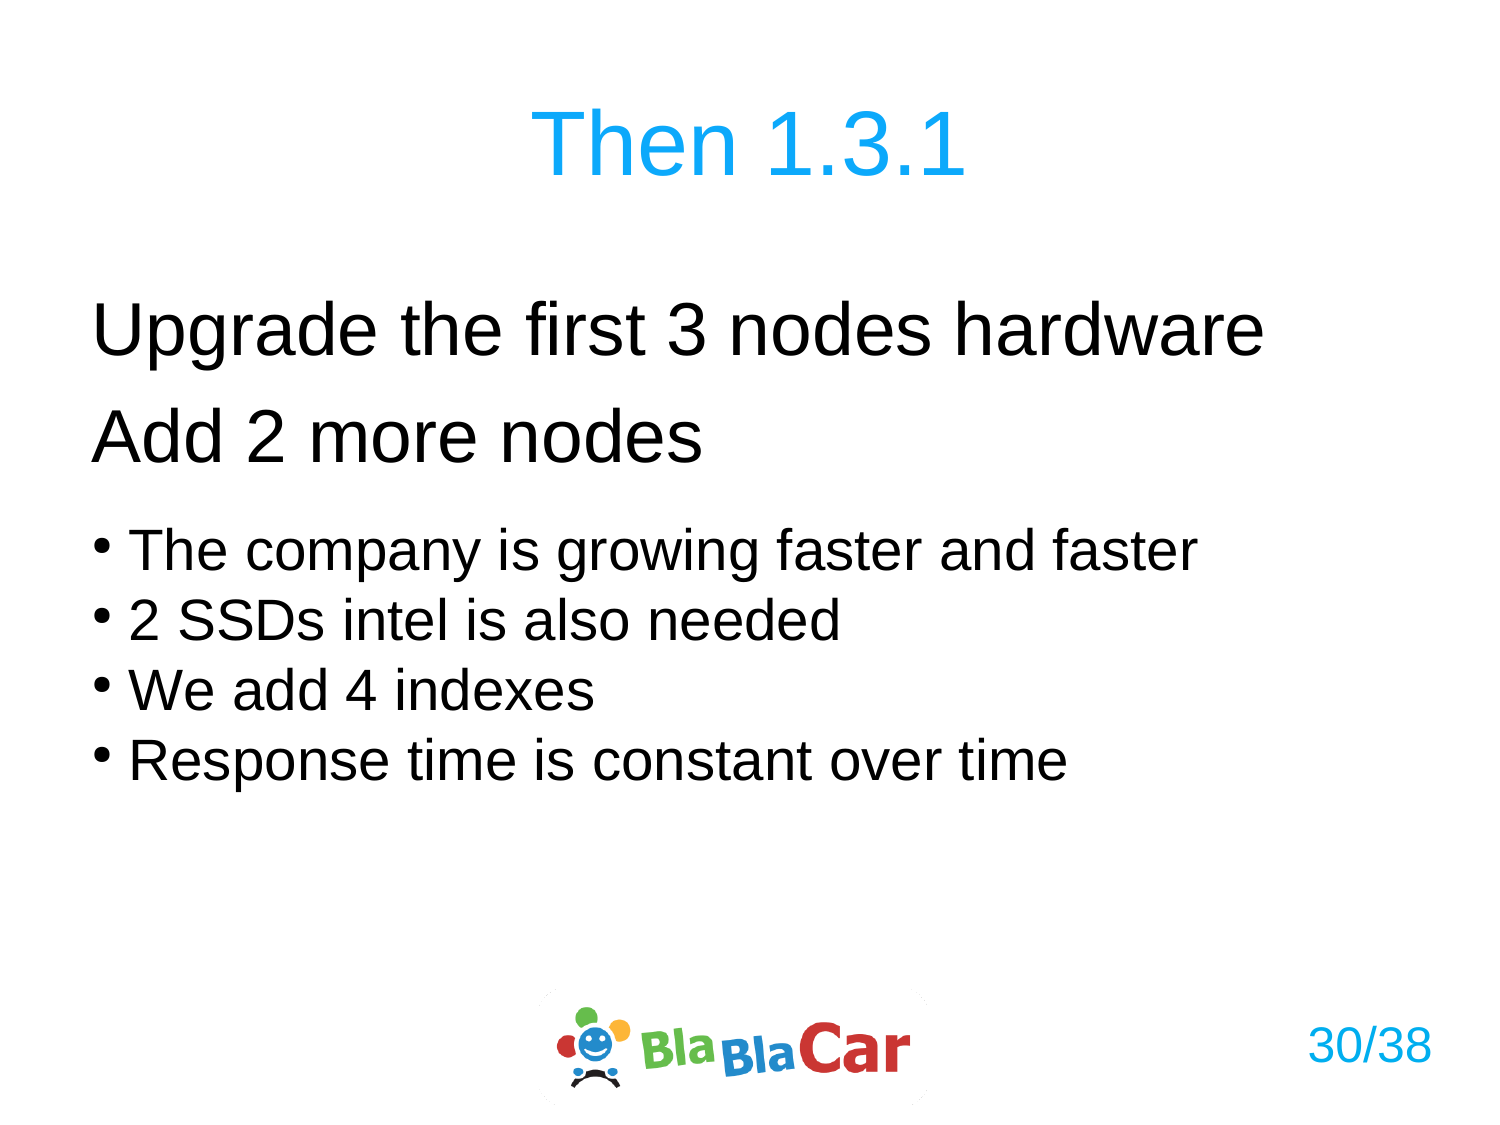

# Then 1.3.1
Upgrade the first 3 nodes hardware
Add 2 more nodes
 The company is growing faster and faster
 2 SSDs intel is also needed
 We add 4 indexes
 Response time is constant over time